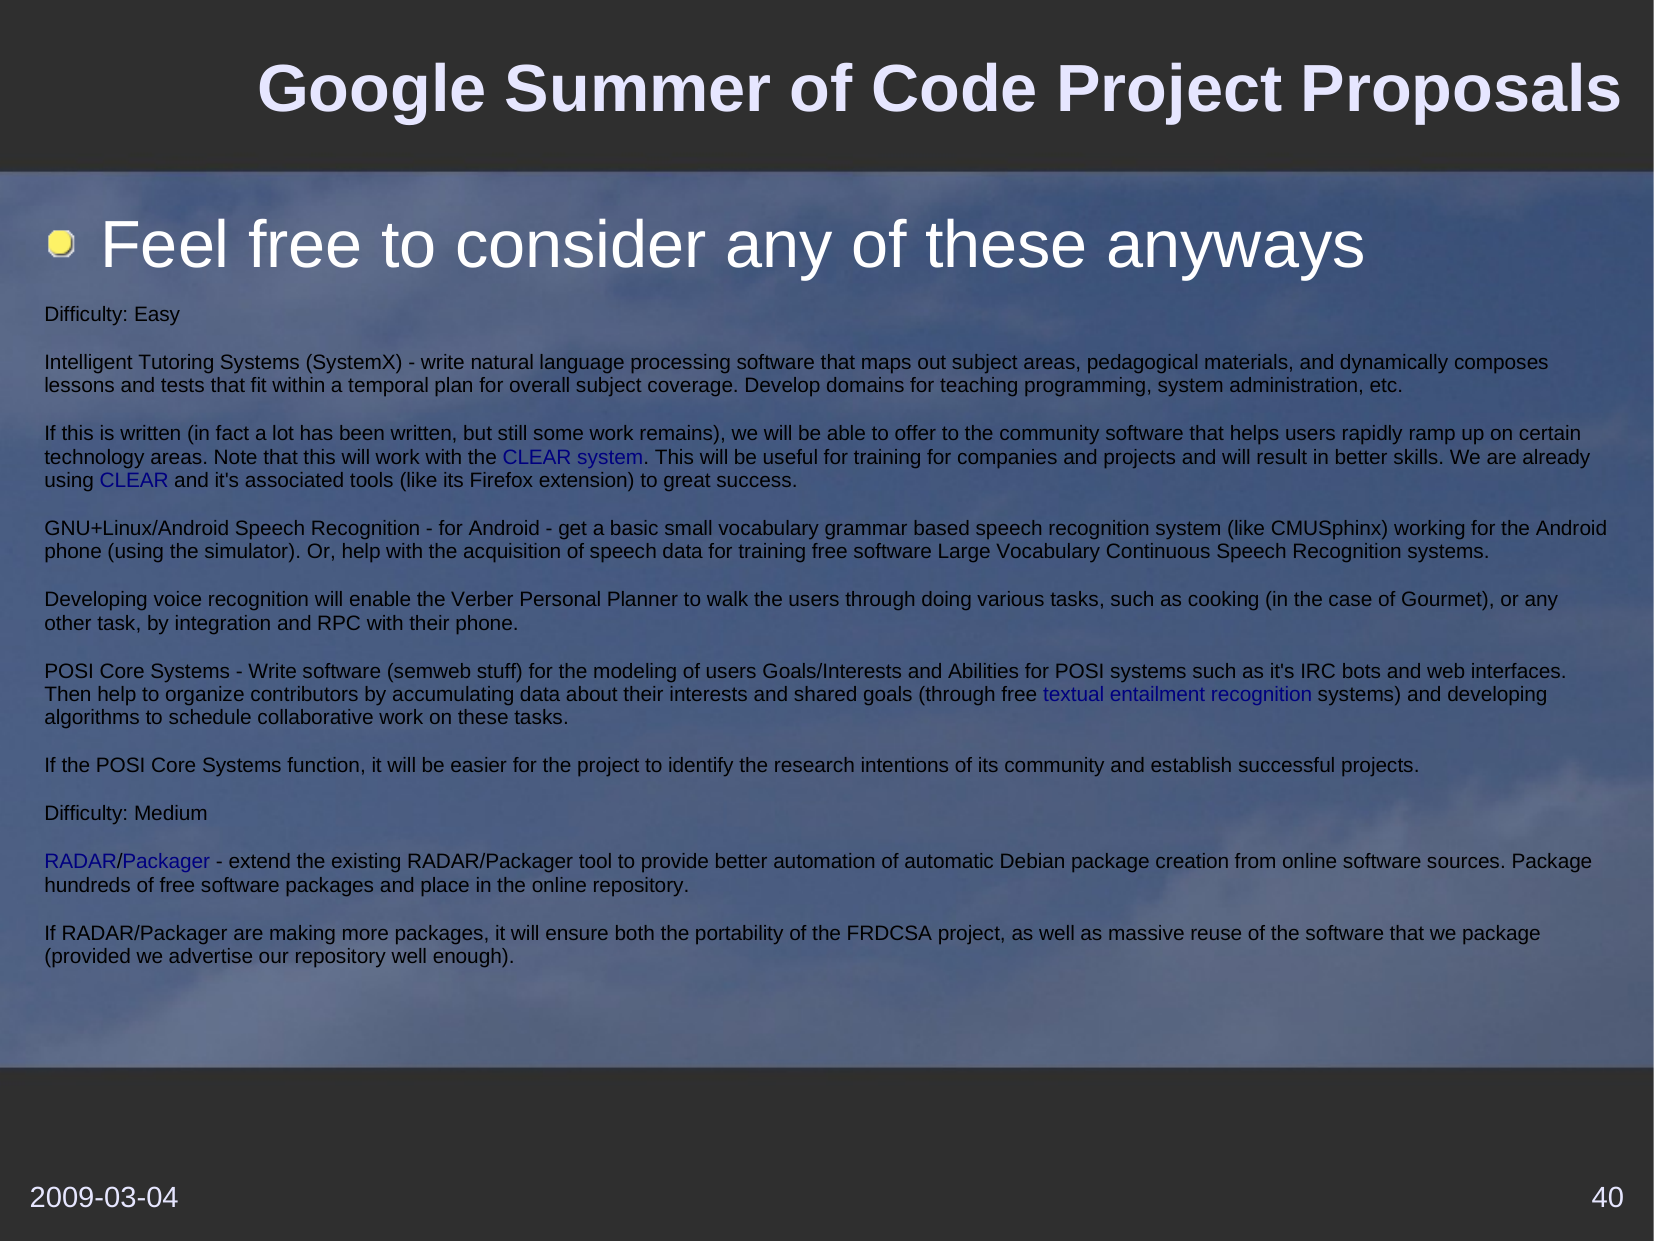

# Google Summer of Code Project Proposals
Feel free to consider any of these anyways
Difficulty: Easy
Intelligent Tutoring Systems (SystemX) - write natural language processing software that maps out subject areas, pedagogical materials, and dynamically composes lessons and tests that fit within a temporal plan for overall subject coverage. Develop domains for teaching programming, system administration, etc.
If this is written (in fact a lot has been written, but still some work remains), we will be able to offer to the community software that helps users rapidly ramp up on certain technology areas. Note that this will work with the CLEAR system. This will be useful for training for companies and projects and will result in better skills. We are already using CLEAR and it's associated tools (like its Firefox extension) to great success.
GNU+Linux/Android Speech Recognition - for Android - get a basic small vocabulary grammar based speech recognition system (like CMUSphinx) working for the Android phone (using the simulator). Or, help with the acquisition of speech data for training free software Large Vocabulary Continuous Speech Recognition systems.
Developing voice recognition will enable the Verber Personal Planner to walk the users through doing various tasks, such as cooking (in the case of Gourmet), or any other task, by integration and RPC with their phone.
POSI Core Systems - Write software (semweb stuff) for the modeling of users Goals/Interests and Abilities for POSI systems such as it's IRC bots and web interfaces. Then help to organize contributors by accumulating data about their interests and shared goals (through free textual entailment recognition systems) and developing algorithms to schedule collaborative work on these tasks.
If the POSI Core Systems function, it will be easier for the project to identify the research intentions of its community and establish successful projects.
Difficulty: Medium
RADAR/Packager - extend the existing RADAR/Packager tool to provide better automation of automatic Debian package creation from online software sources. Package hundreds of free software packages and place in the online repository.
If RADAR/Packager are making more packages, it will ensure both the portability of the FRDCSA project, as well as massive reuse of the software that we package (provided we advertise our repository well enough).
2009-03-04
40